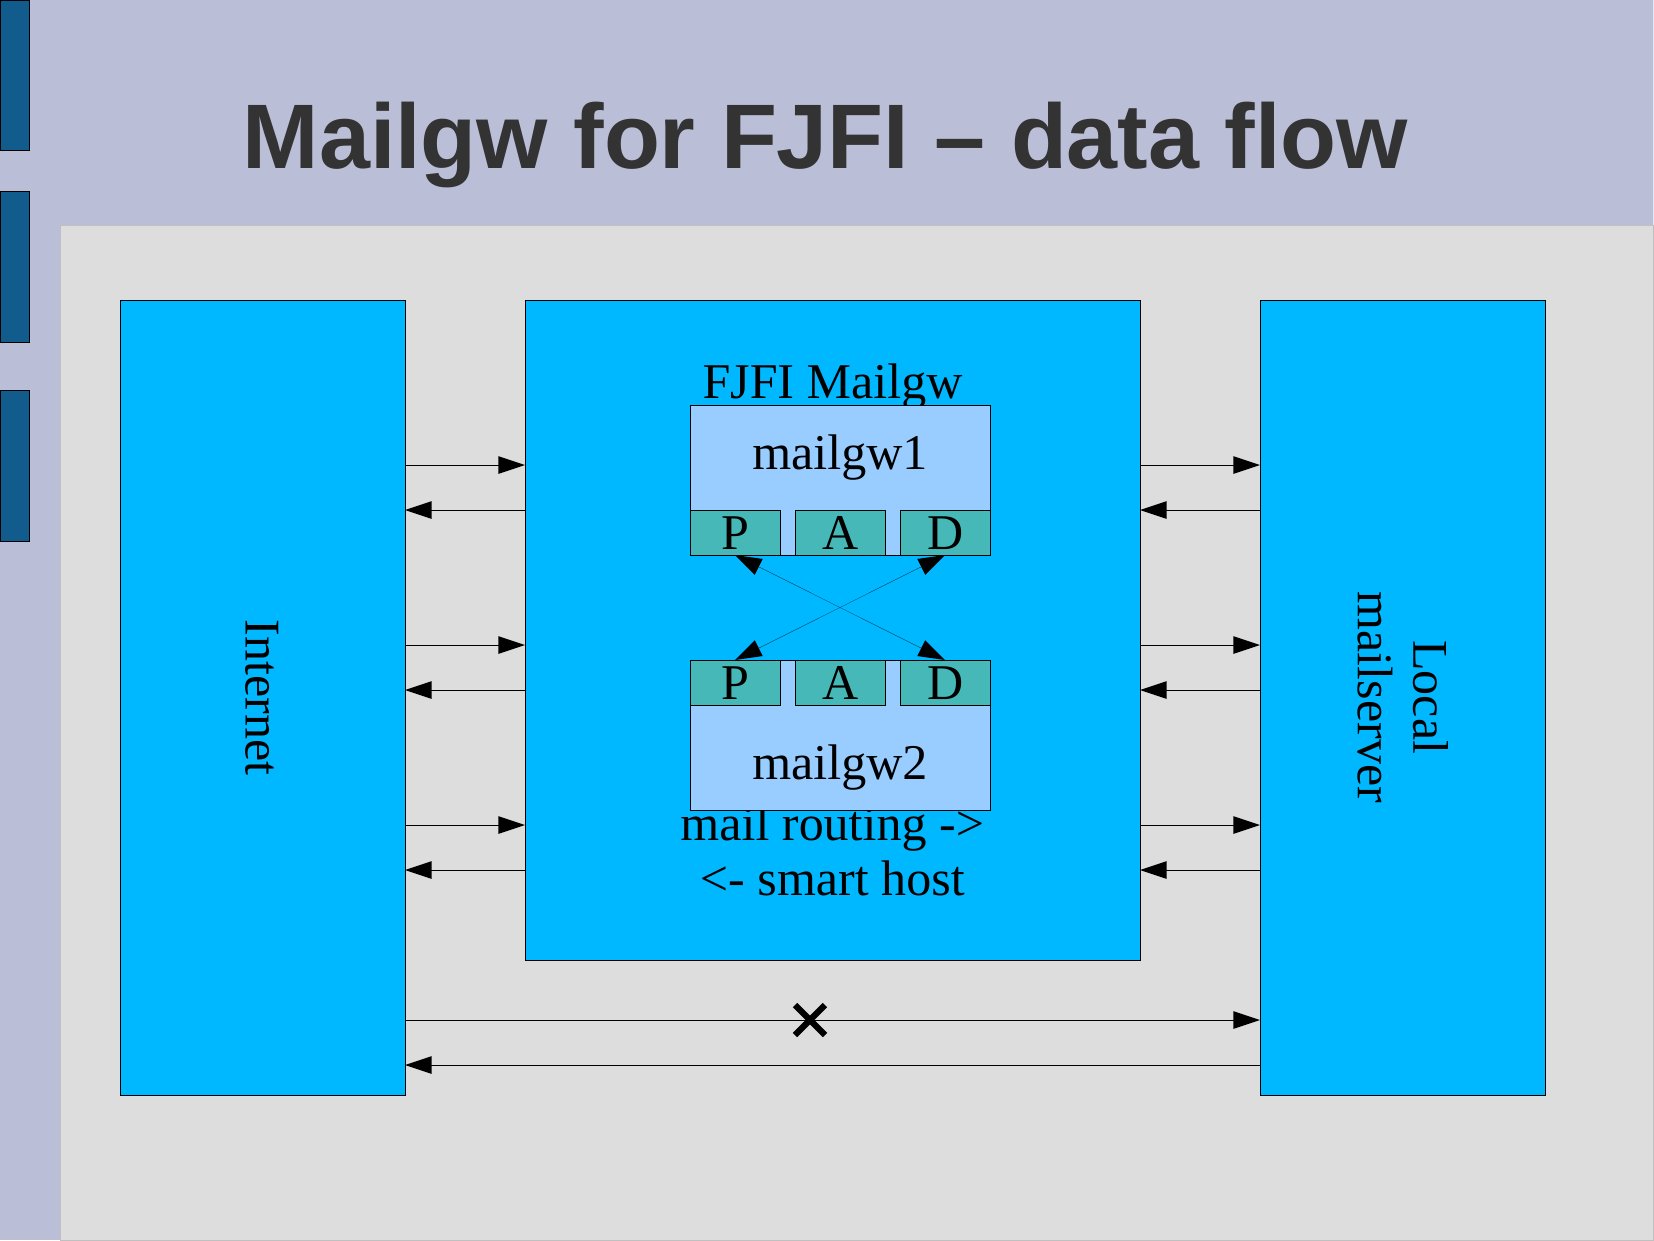

# Mailgw for FJFI – data flow
Internet
FJFI Mailgw
mail routing ->
<- smart host
Local
mailserver
mailgw1
P
A
D
mailgw2
P
A
D